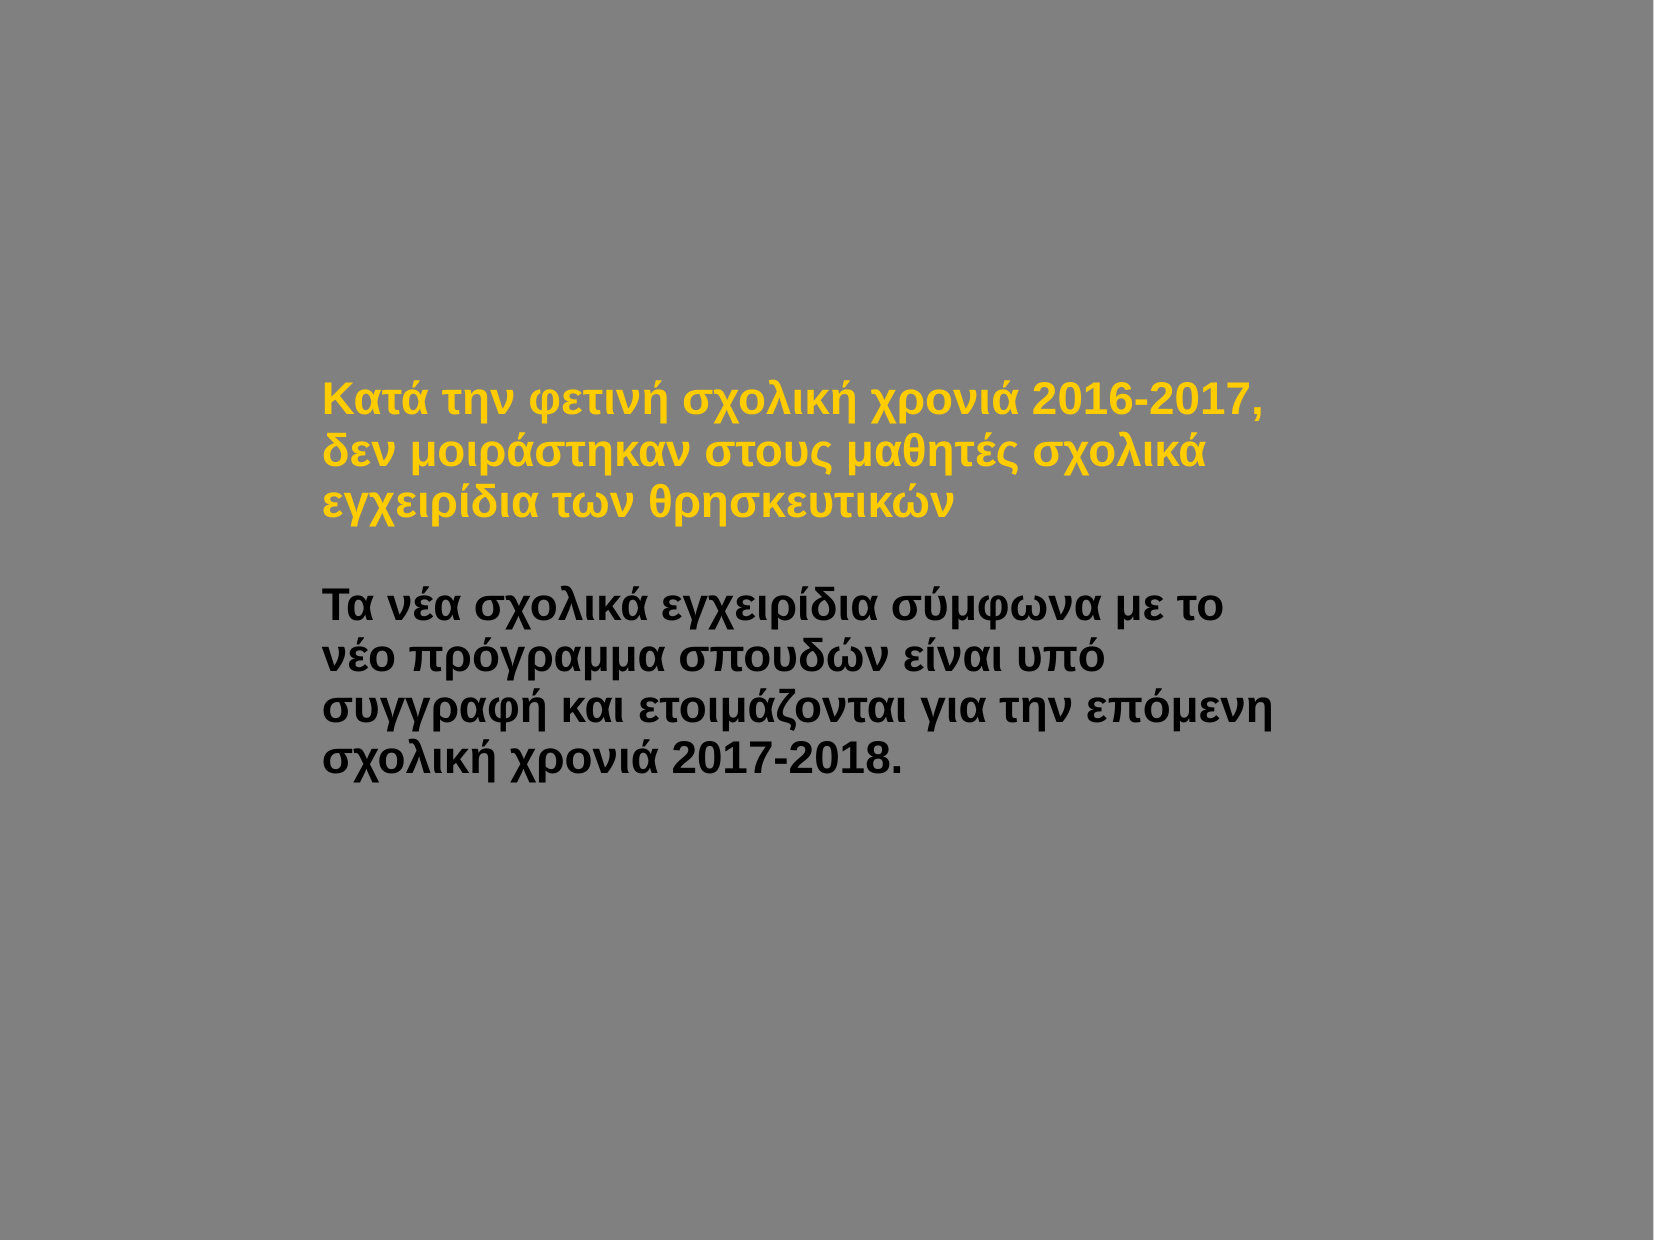

Κατά την φετινή σχολική χρονιά 2016-2017, δεν μοιράστηκαν στους μαθητές σχολικά εγχειρίδια των θρησκευτικών
Τα νέα σχολικά εγχειρίδια σύμφωνα με το νέο πρόγραμμα σπουδών είναι υπό συγγραφή και ετοιμάζονται για την επόμενη σχολική χρονιά 2017-2018.